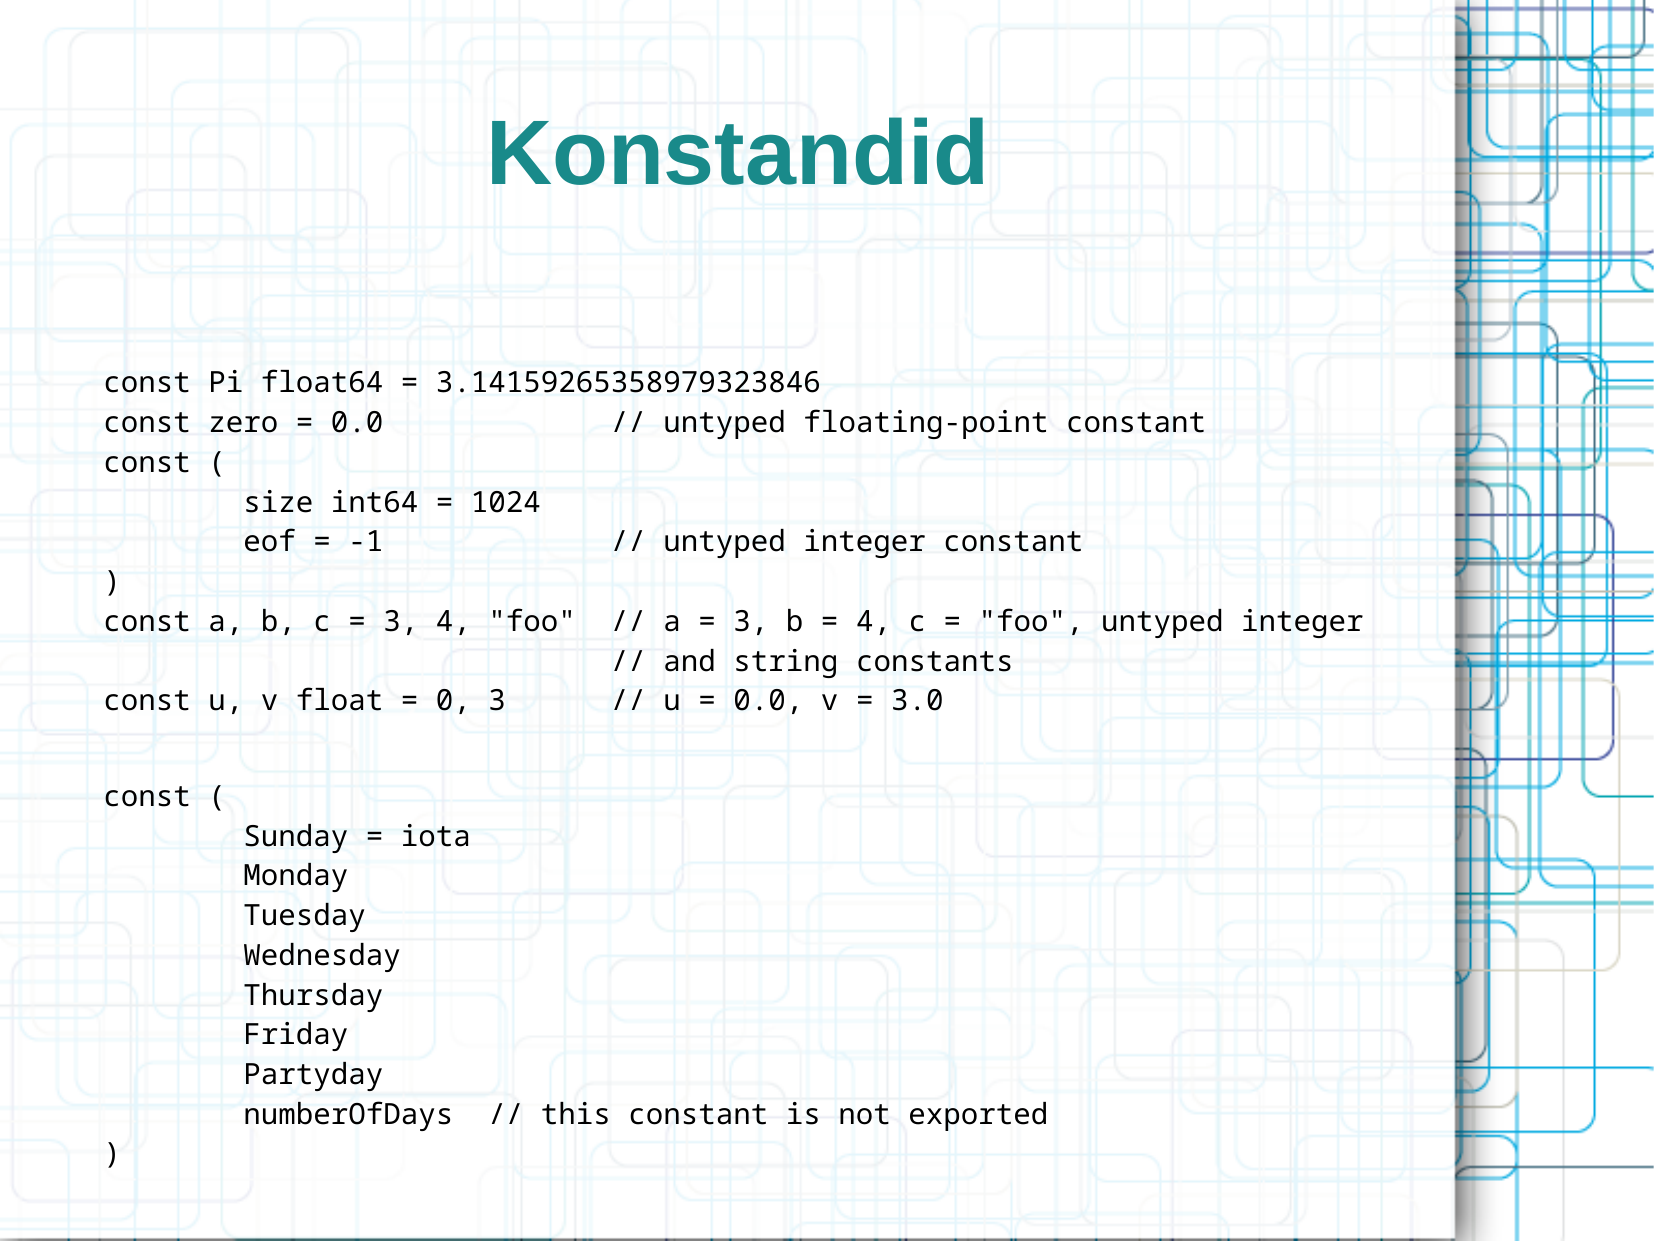

# Konstandid
const Pi float64 = 3.14159265358979323846
const zero = 0.0 // untyped floating-point constant
const (
 size int64 = 1024
 eof = -1 // untyped integer constant
)
const a, b, c = 3, 4, "foo" // a = 3, b = 4, c = "foo", untyped integer // and string constants
const u, v float = 0, 3 // u = 0.0, v = 3.0
const (
 Sunday = iota
 Monday
 Tuesday
 Wednesday
 Thursday
 Friday
 Partyday
 numberOfDays // this constant is not exported
)